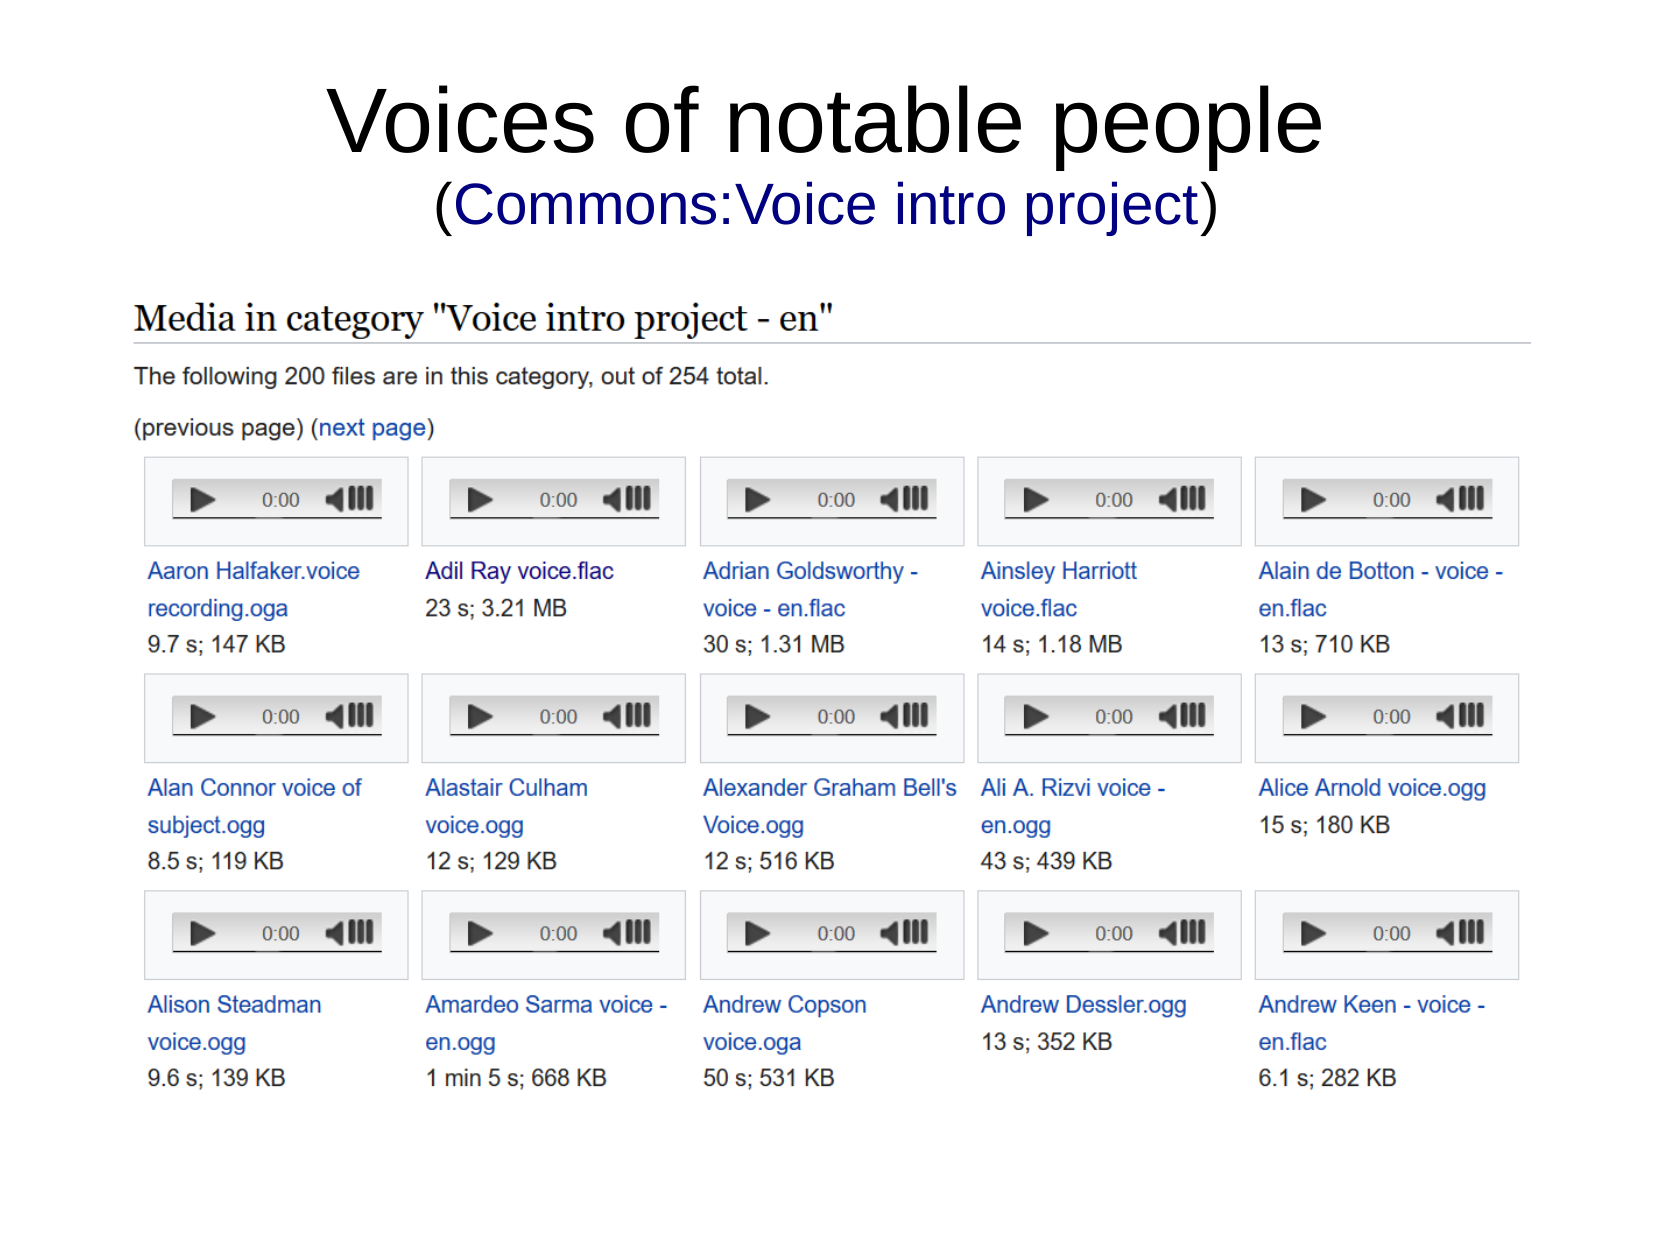

# Voices of notable people (Commons:Voice intro project)